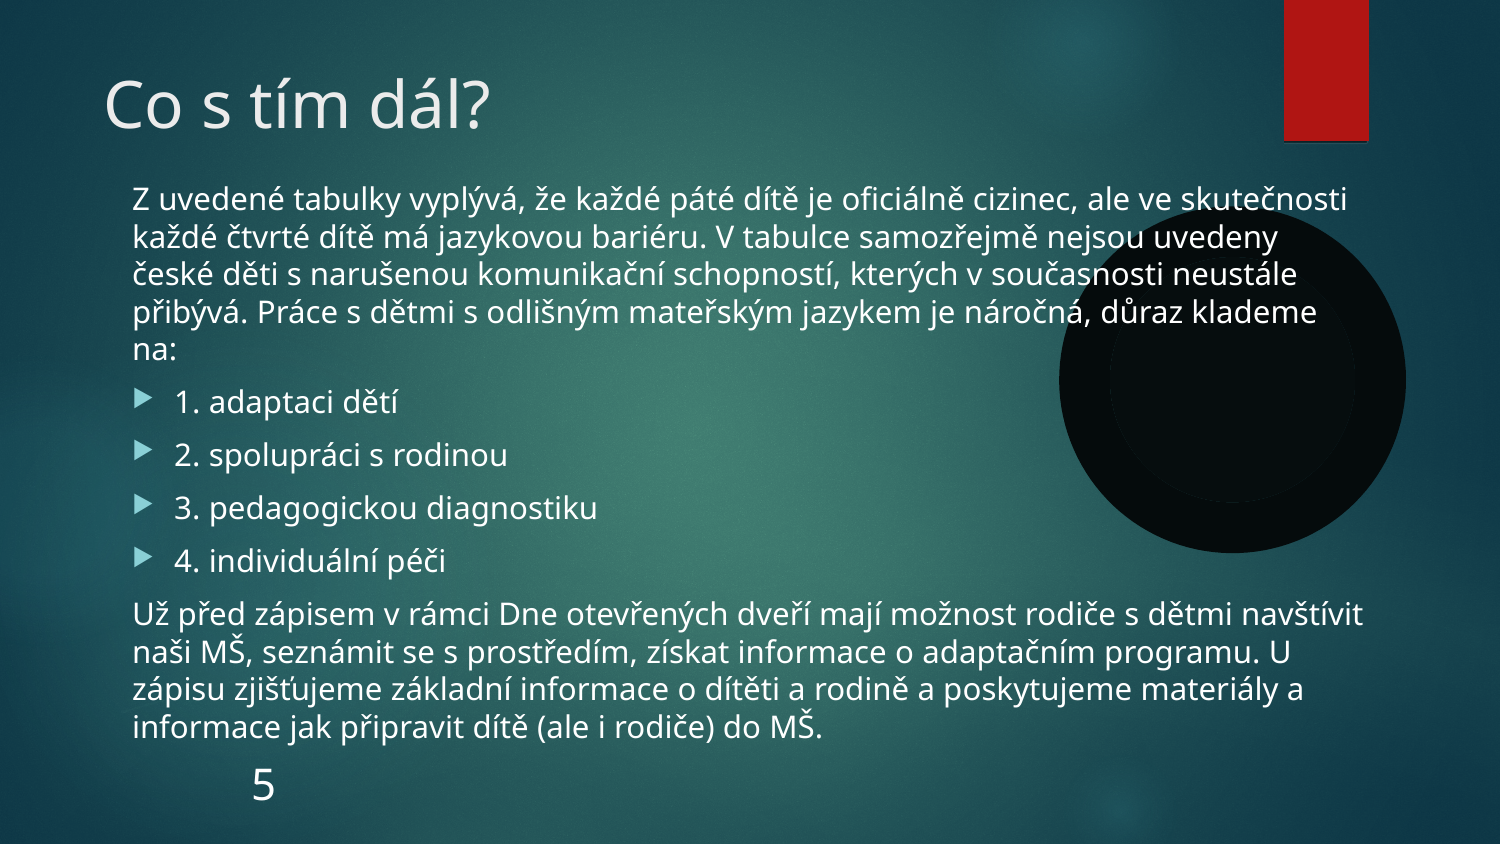

# Co s tím dál?
Z uvedené tabulky vyplývá, že každé páté dítě je oficiálně cizinec, ale ve skutečnosti každé čtvrté dítě má jazykovou bariéru. V tabulce samozřejmě nejsou uvedeny české děti s narušenou komunikační schopností, kterých v současnosti neustále přibývá. Práce s dětmi s odlišným mateřským jazykem je náročná, důraz klademe na:
1. adaptaci dětí
2. spolupráci s rodinou
3. pedagogickou diagnostiku
4. individuální péči
Už před zápisem v rámci Dne otevřených dveří mají možnost rodiče s dětmi navštívit naši MŠ, seznámit se s prostředím, získat informace o adaptačním programu. U zápisu zjišťujeme základní informace o dítěti a rodině a poskytujeme materiály a informace jak připravit dítě (ale i rodiče) do MŠ.